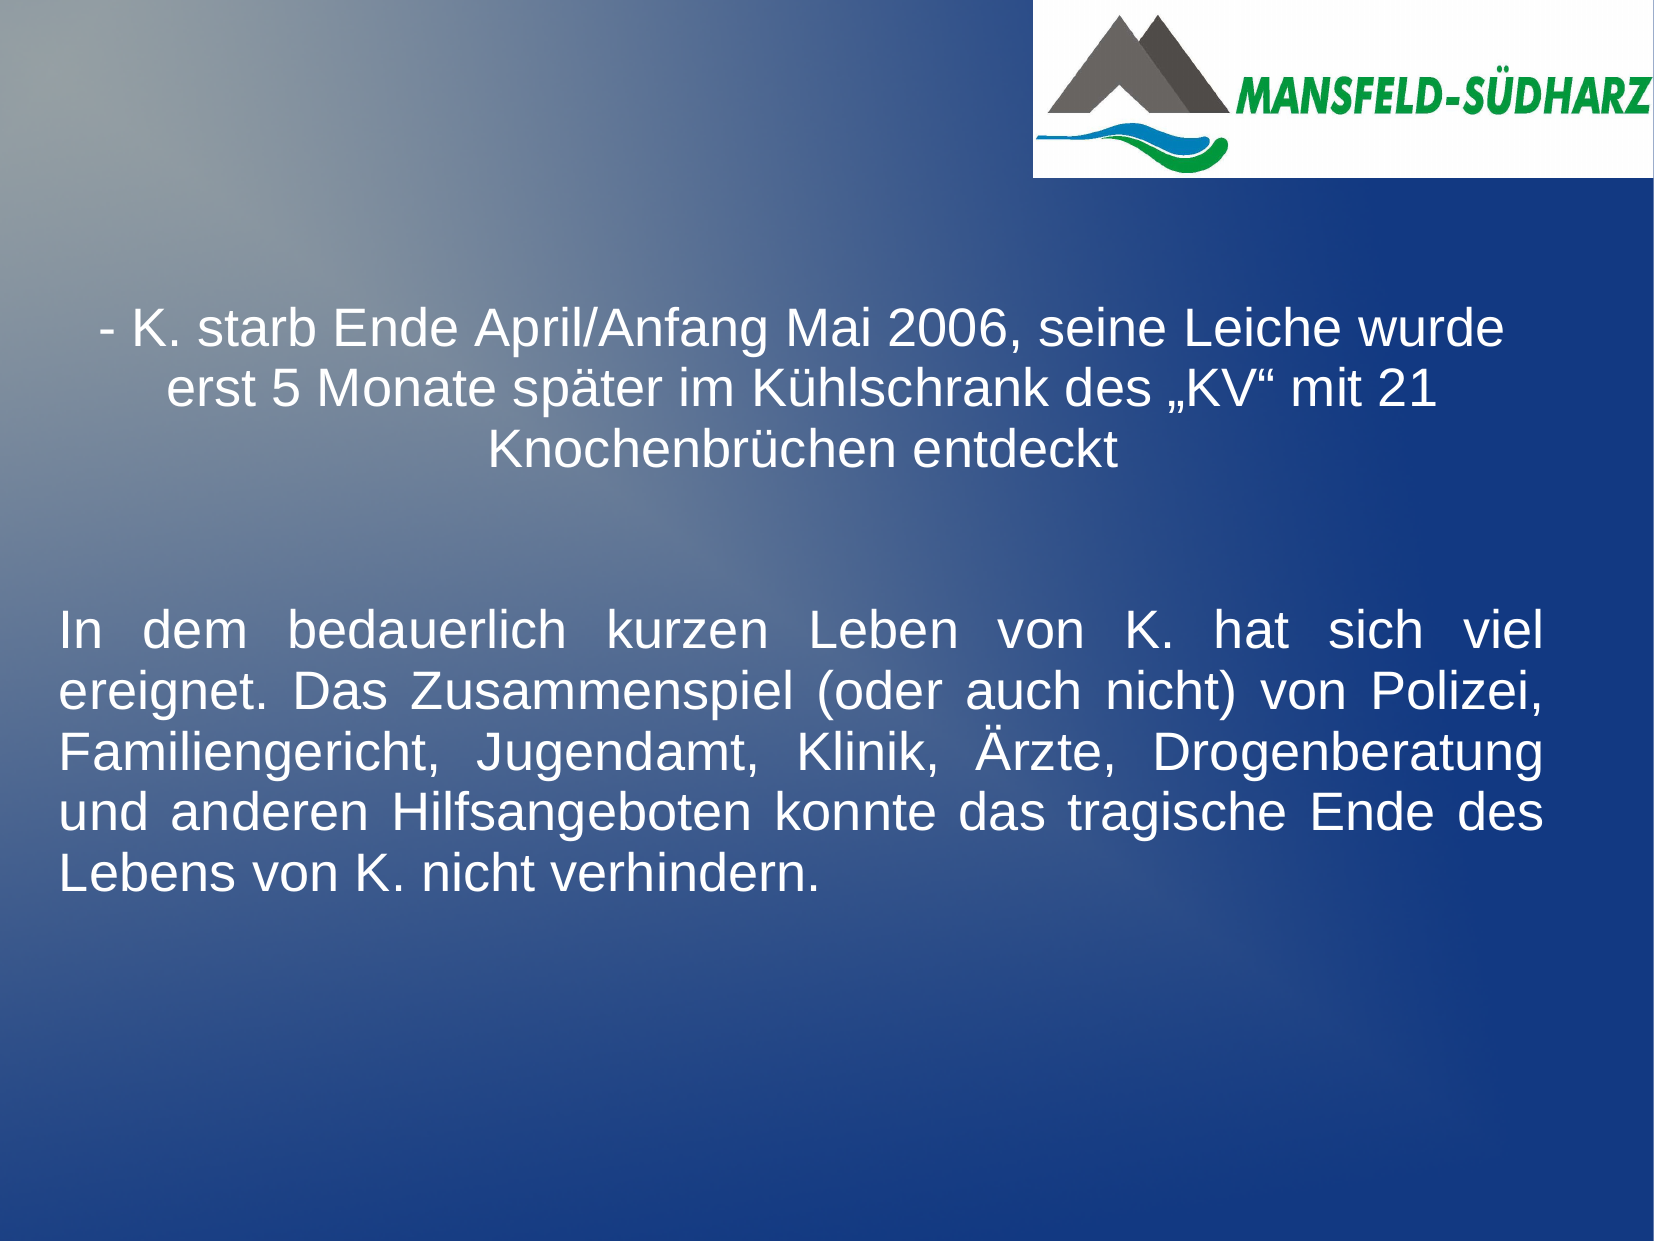

# - K. starb Ende April/Anfang Mai 2006, seine Leiche wurde erst 5 Monate später im Kühlschrank des „KV“ mit 21 Knochenbrüchen entdeckt
In dem bedauerlich kurzen Leben von K. hat sich viel ereignet. Das Zusammenspiel (oder auch nicht) von Polizei, Familiengericht, Jugendamt, Klinik, Ärzte, Drogenberatung und anderen Hilfsangeboten konnte das tragische Ende des Lebens von K. nicht verhindern.